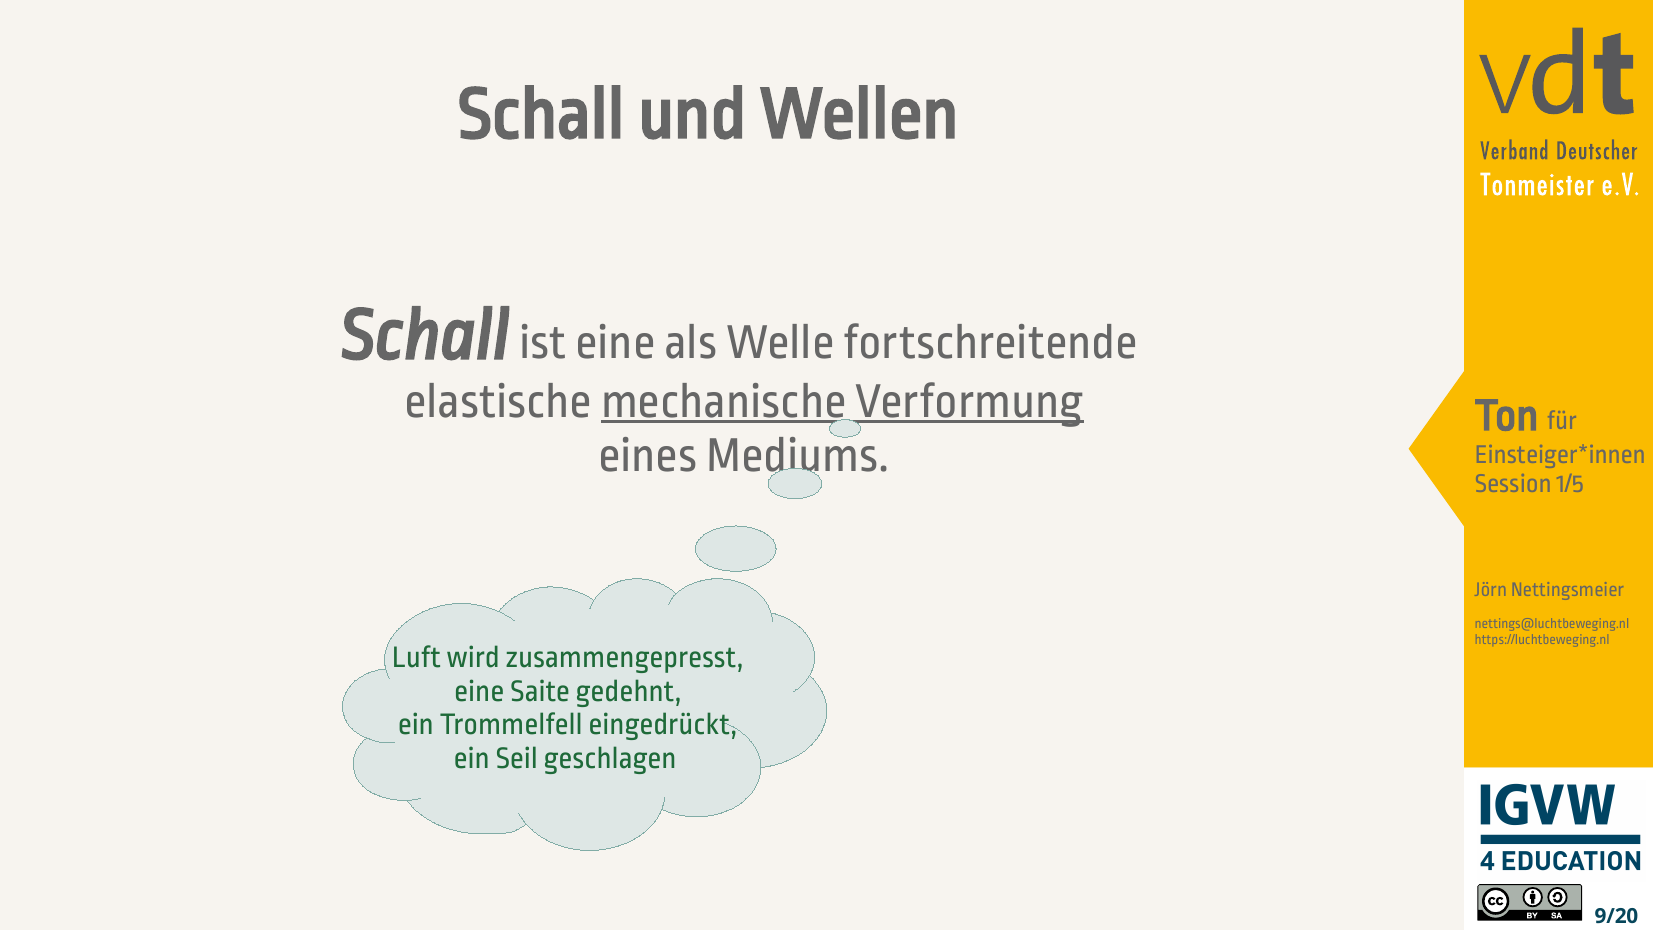

# Schall und Wellen
Schall ist eine als Welle fortschreitende
elastische mechanische Verformung
eines Mediums.
Luft wird zusammengepresst,
eine Saite gedehnt,
ein Trommelfell eingedrückt,
ein Seil geschlagen